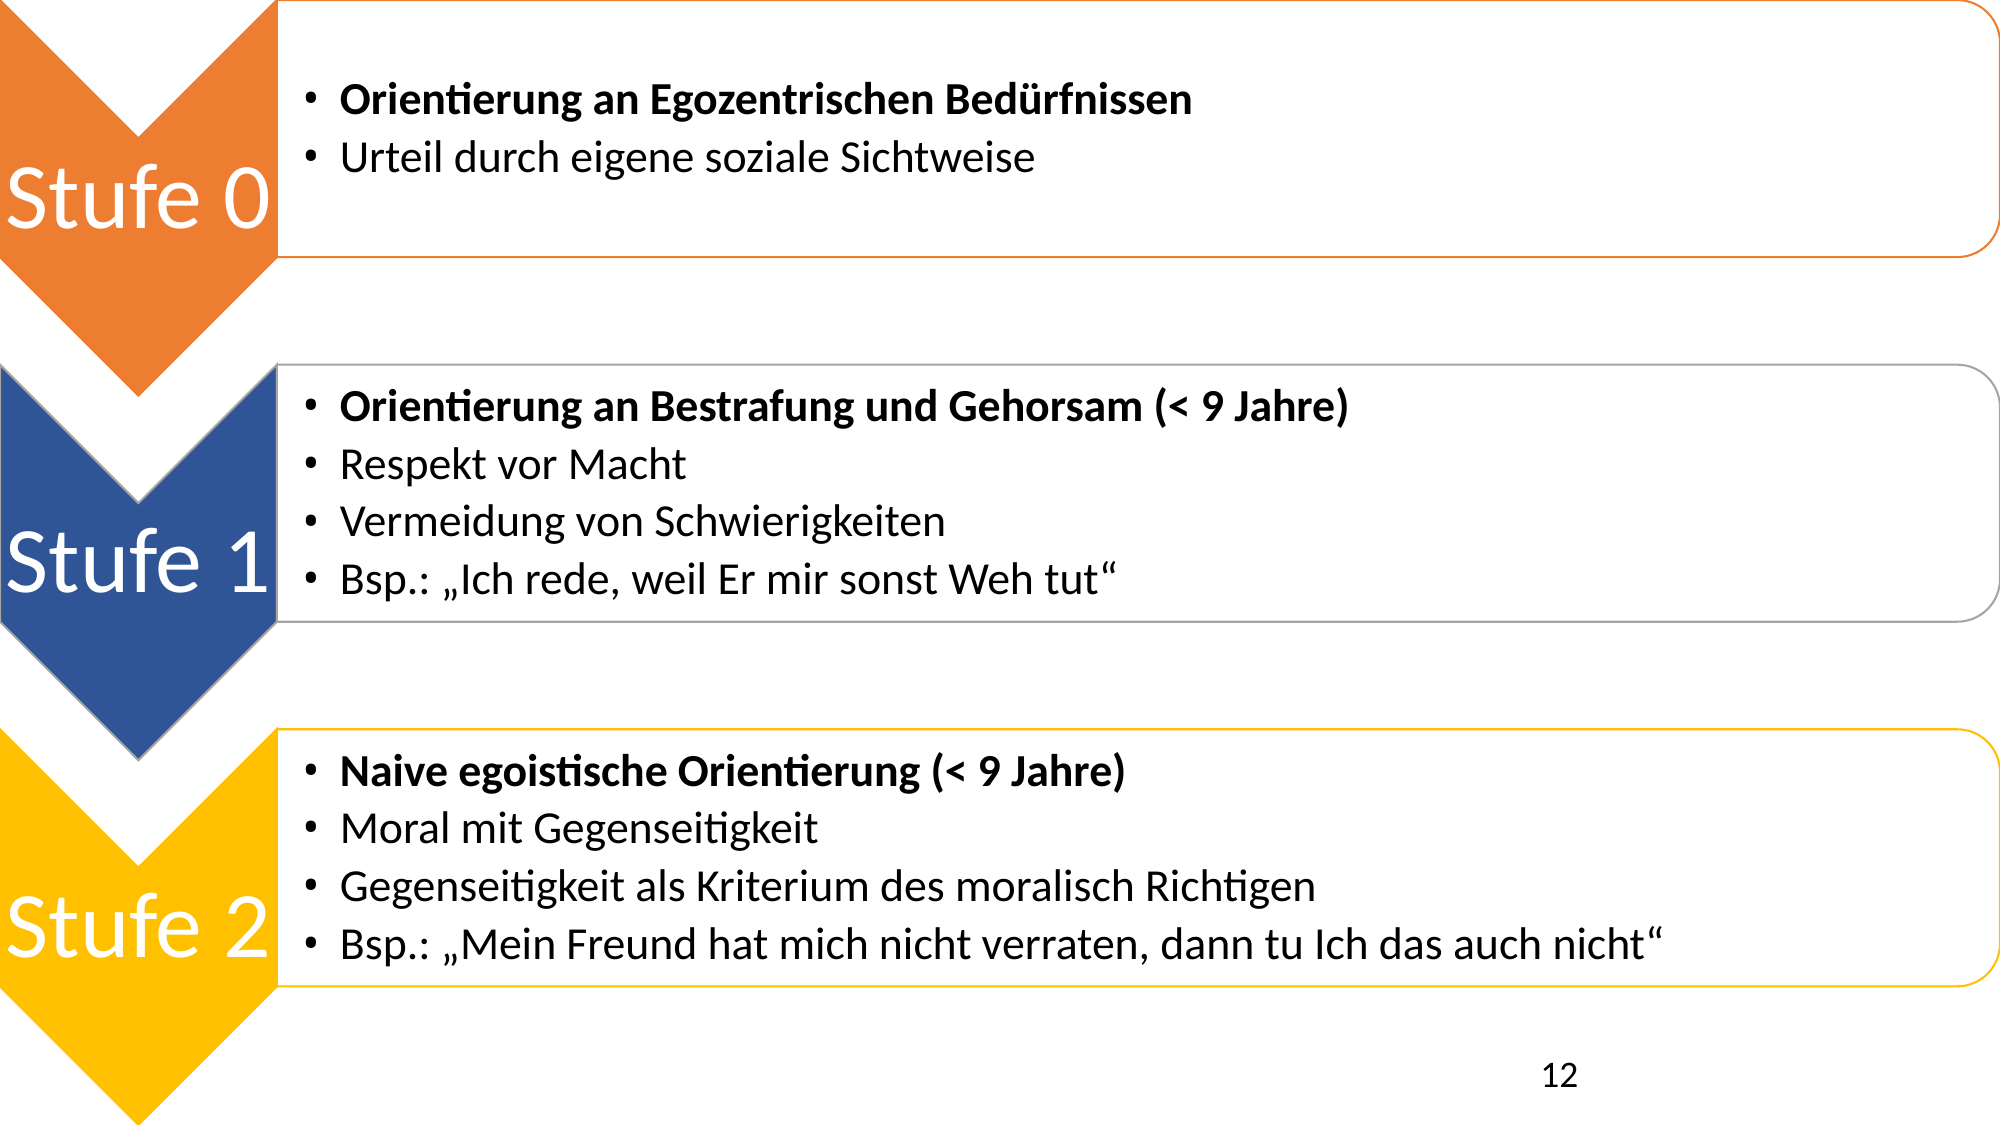

Stufe 0
Orientierung an Egozentrischen Bedürfnissen
Urteil durch eigene soziale Sichtweise
Stufe 1
Orientierung an Bestrafung und Gehorsam (< 9 Jahre)
Respekt vor Macht
Vermeidung von Schwierigkeiten
Bsp.: „Ich rede, weil Er mir sonst Weh tut“
Stufe 2
Naive egoistische Orientierung (< 9 Jahre)
Moral mit Gegenseitigkeit
Gegenseitigkeit als Kriterium des moralisch Richtigen
Bsp.: „Mein Freund hat mich nicht verraten, dann tu Ich das auch nicht“
5